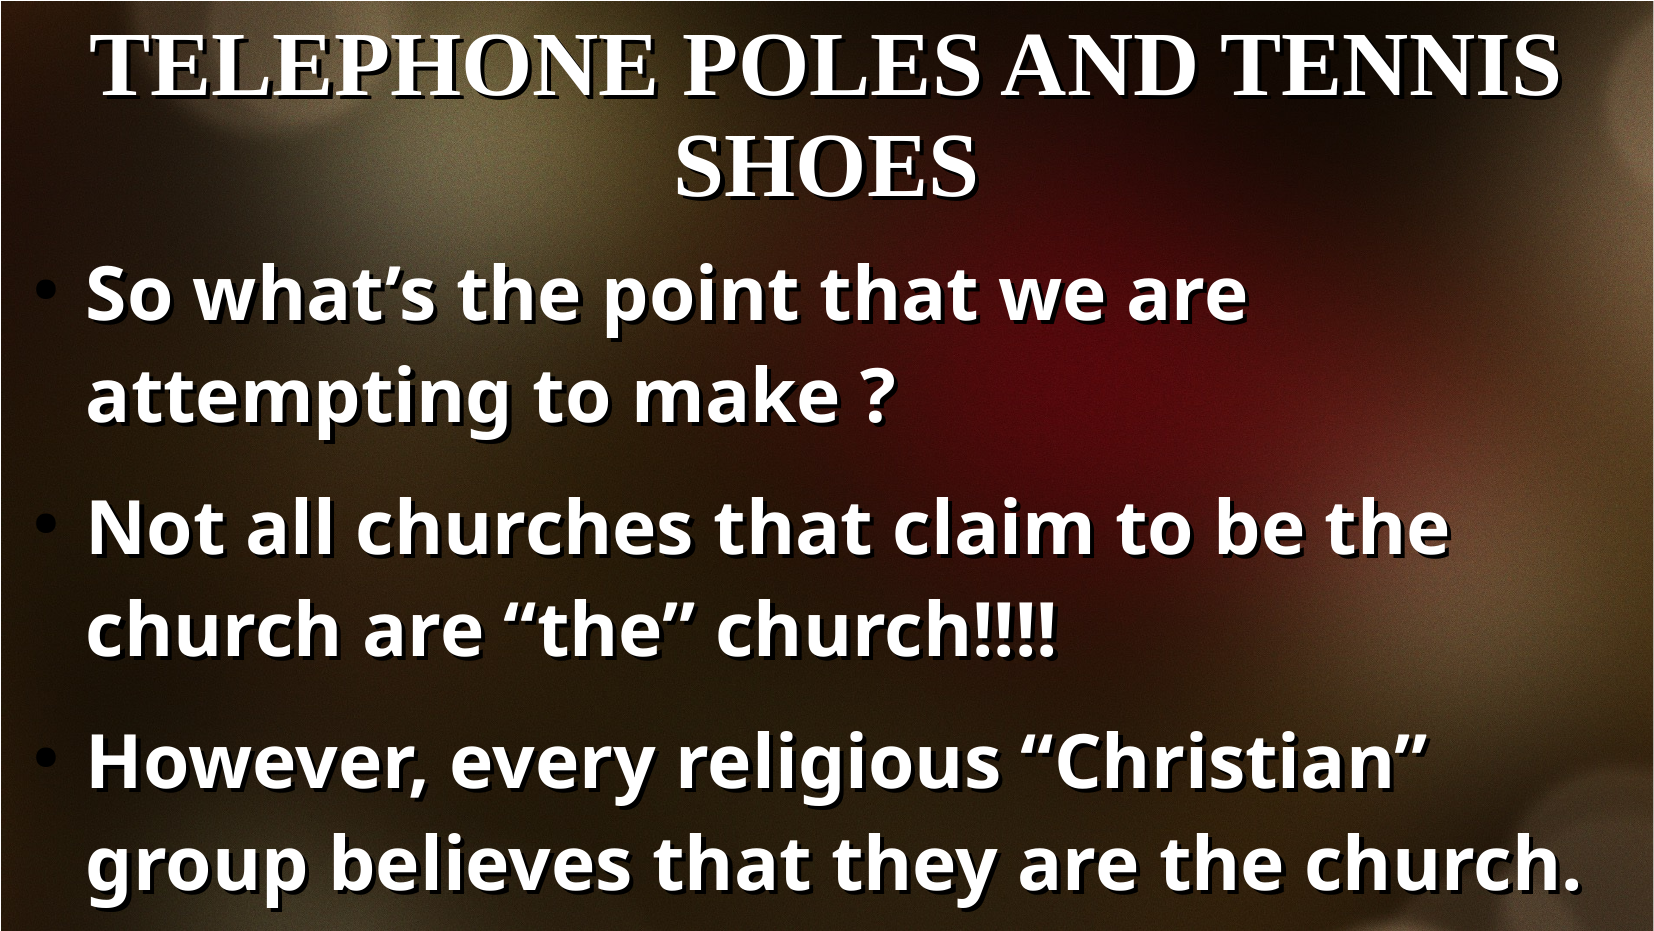

# TELEPHONE POLES AND TENNIS SHOES
So what’s the point that we are attempting to make ?
Not all churches that claim to be the church are “the” church!!!!
However, every religious “Christian” group believes that they are the church.